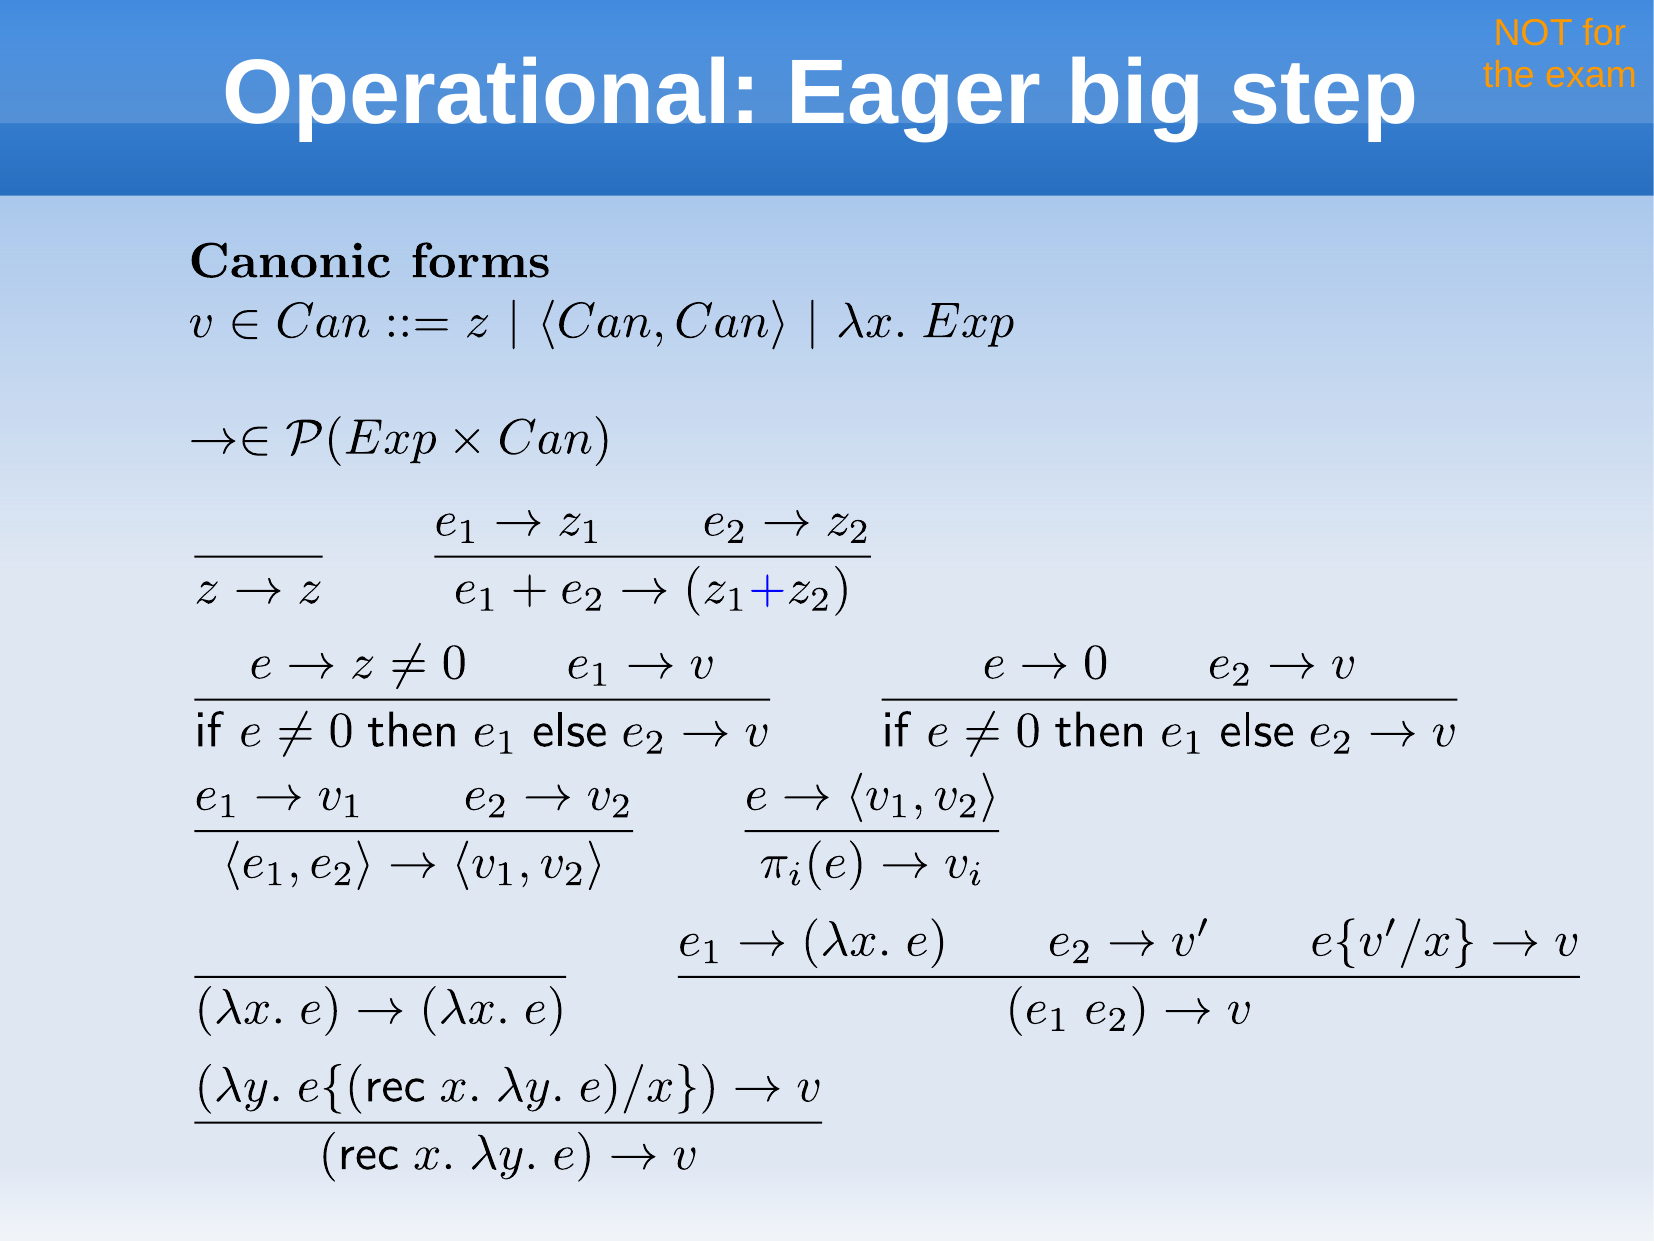

# Operational: Eager big step
NOT for
the exam